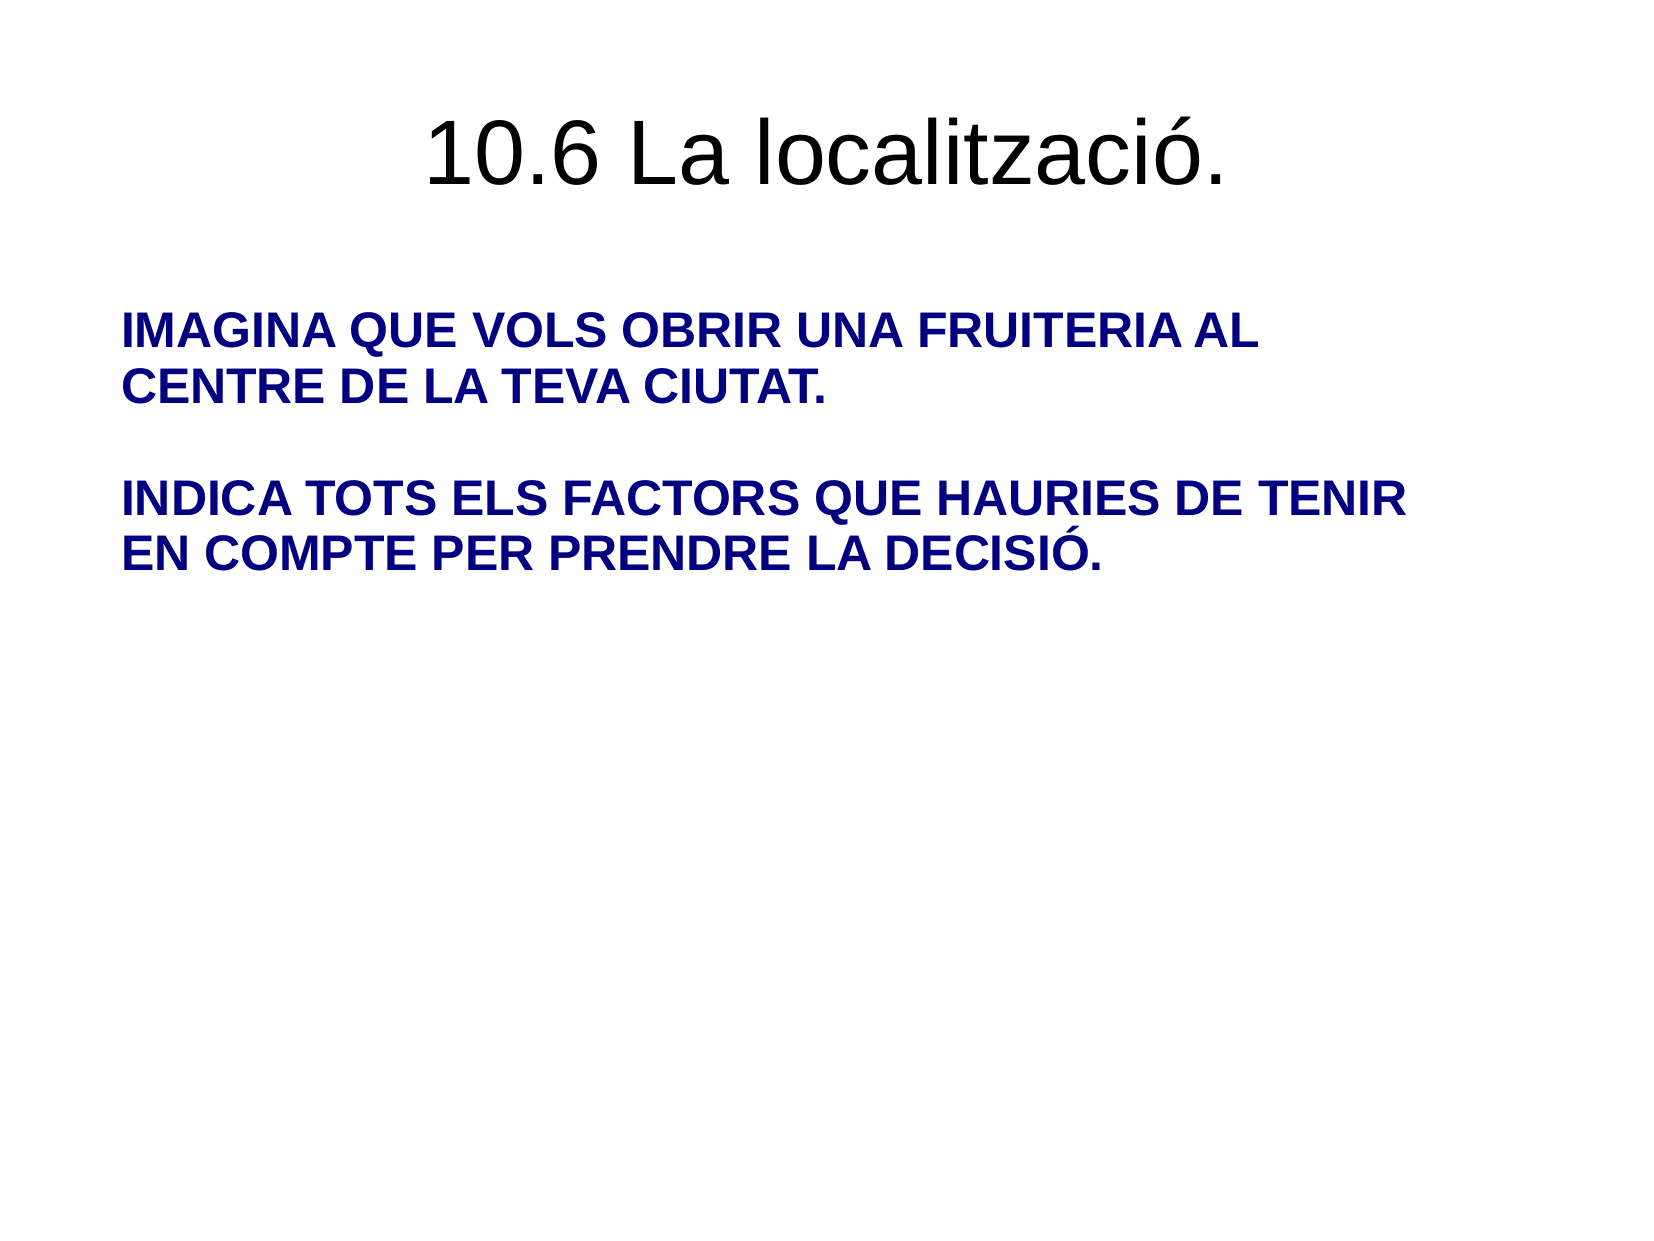

# 10.6 La localització.
IMAGINA QUE VOLS OBRIR UNA FRUITERIA AL CENTRE DE LA TEVA CIUTAT.
INDICA TOTS ELS FACTORS QUE HAURIES DE TENIR EN COMPTE PER PRENDRE LA DECISIÓ.